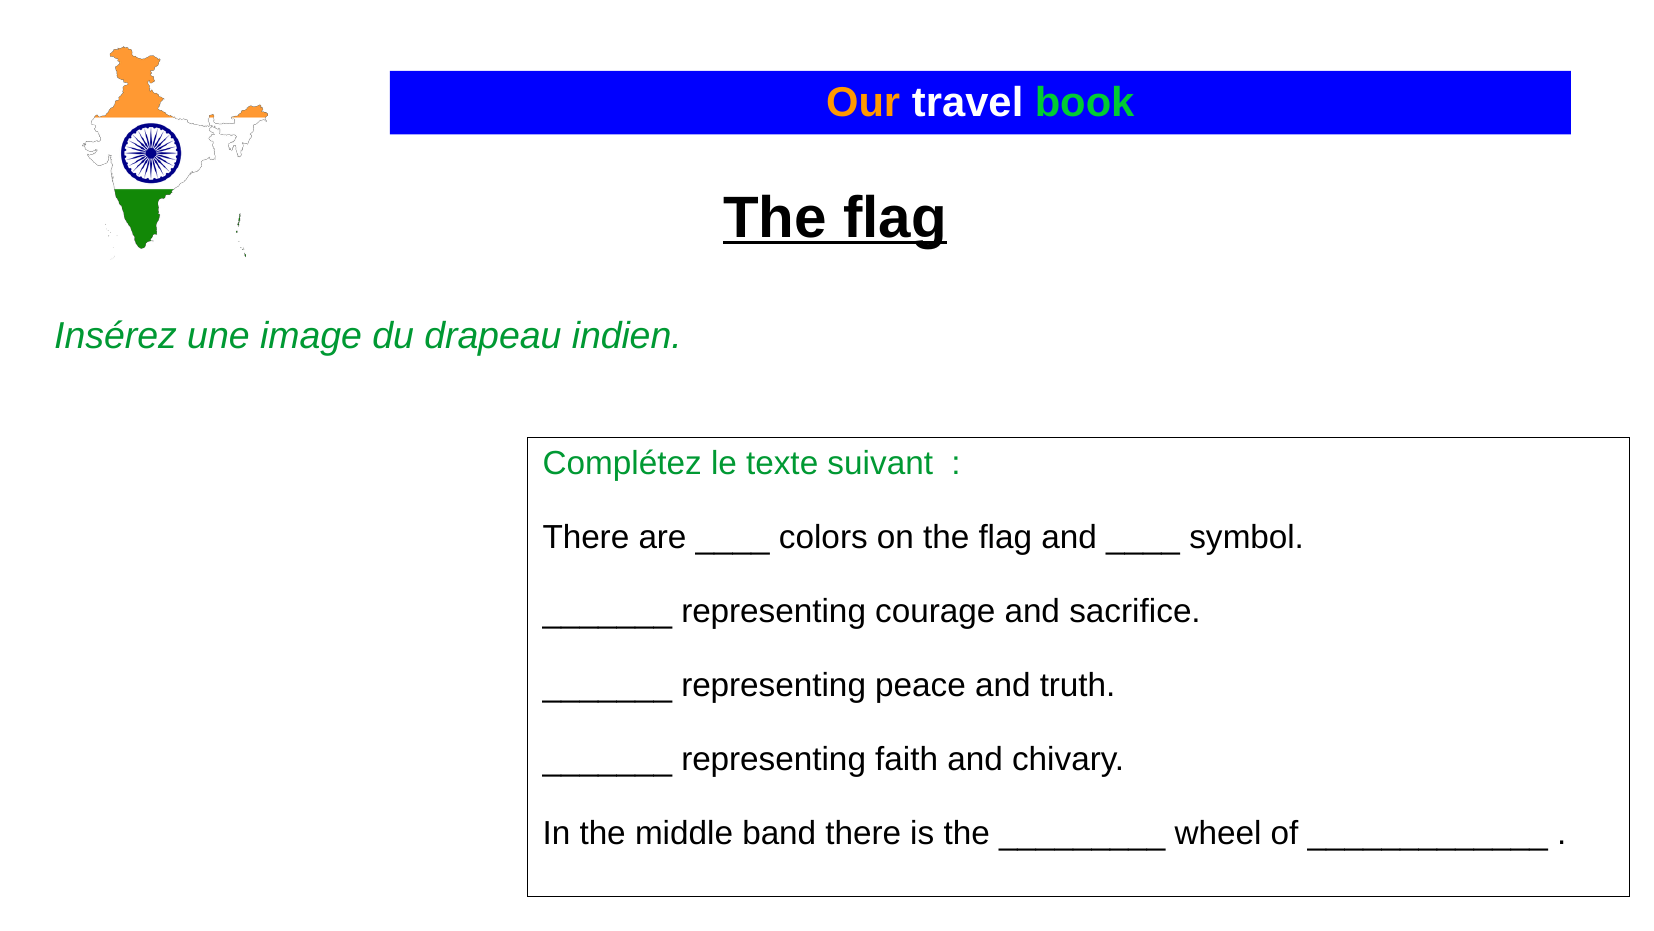

Our travel book
The flag
Insérez une image du drapeau indien.
Complétez le texte suivant  :
There are ____ colors on the flag and ____ symbol.
_______ representing courage and sacrifice.
_______ representing peace and truth.
_______ representing faith and chivary.
In the middle band there is the _________ wheel of _____________ .